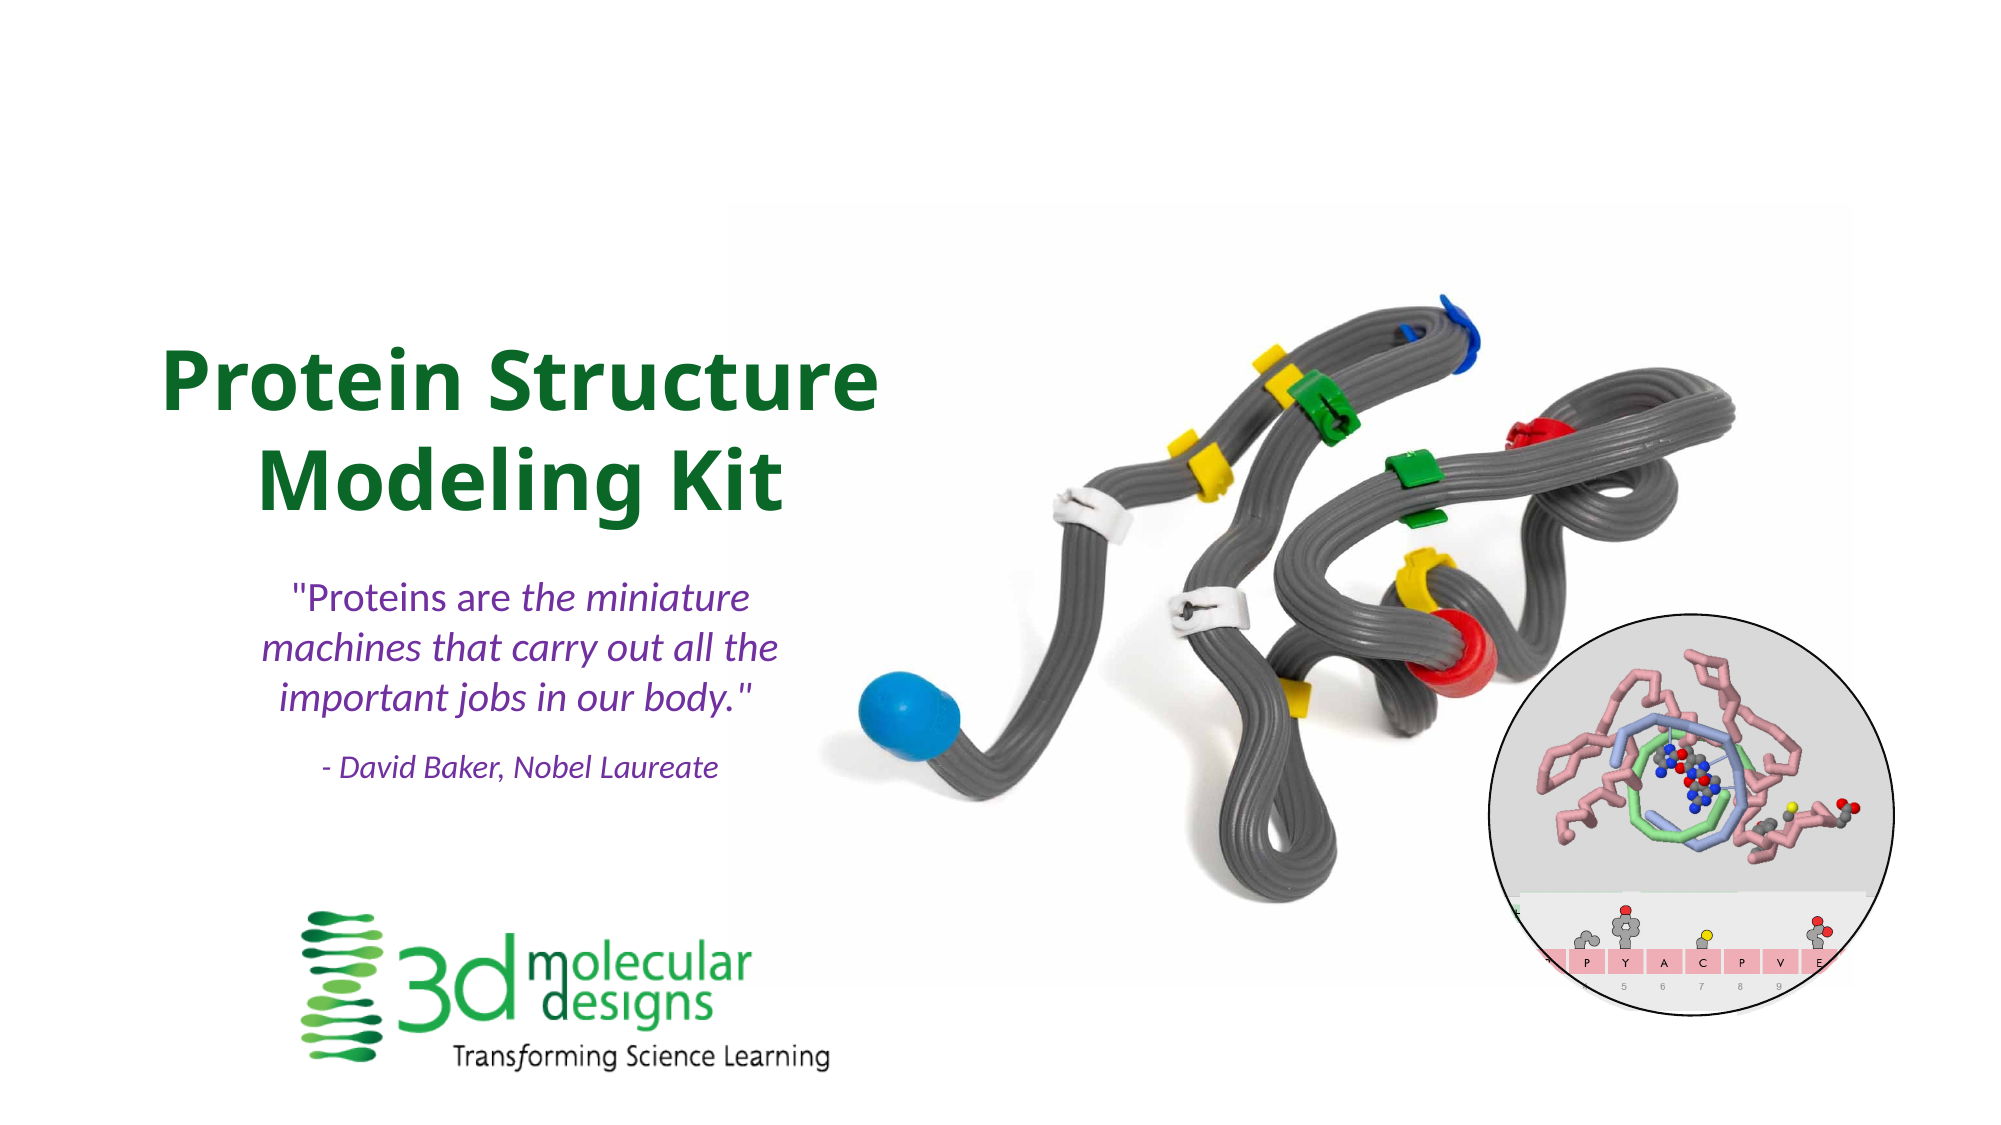

Protein Structure Modeling Kit
"Proteins are the miniature machines that carry out all the important jobs in our body."
- David Baker, Nobel Laureate